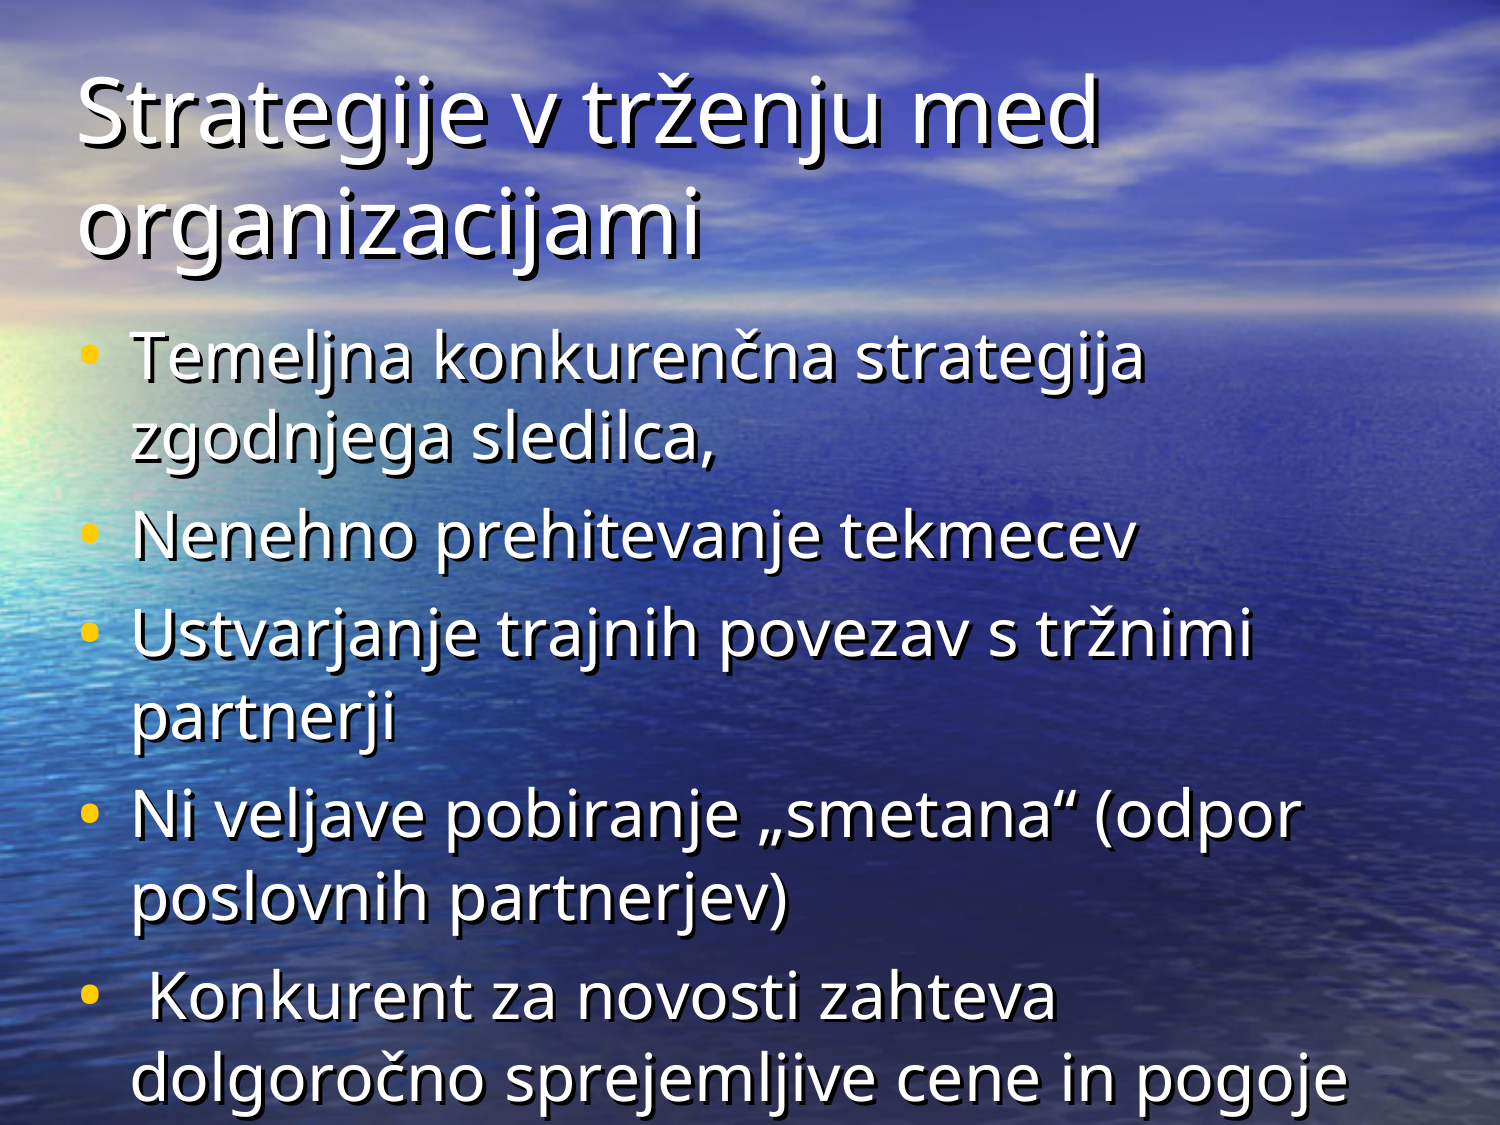

# Strategije v trženju med organizacijami
Temeljna konkurenčna strategija zgodnjega sledilca,
Nenehno prehitevanje tekmecev
Ustvarjanje trajnih povezav s tržnimi partnerji
Ni veljave pobiranje „smetana“ (odpor poslovnih partnerjev)
 Konkurent za novosti zahteva dolgoročno sprejemljive cene in pogoje